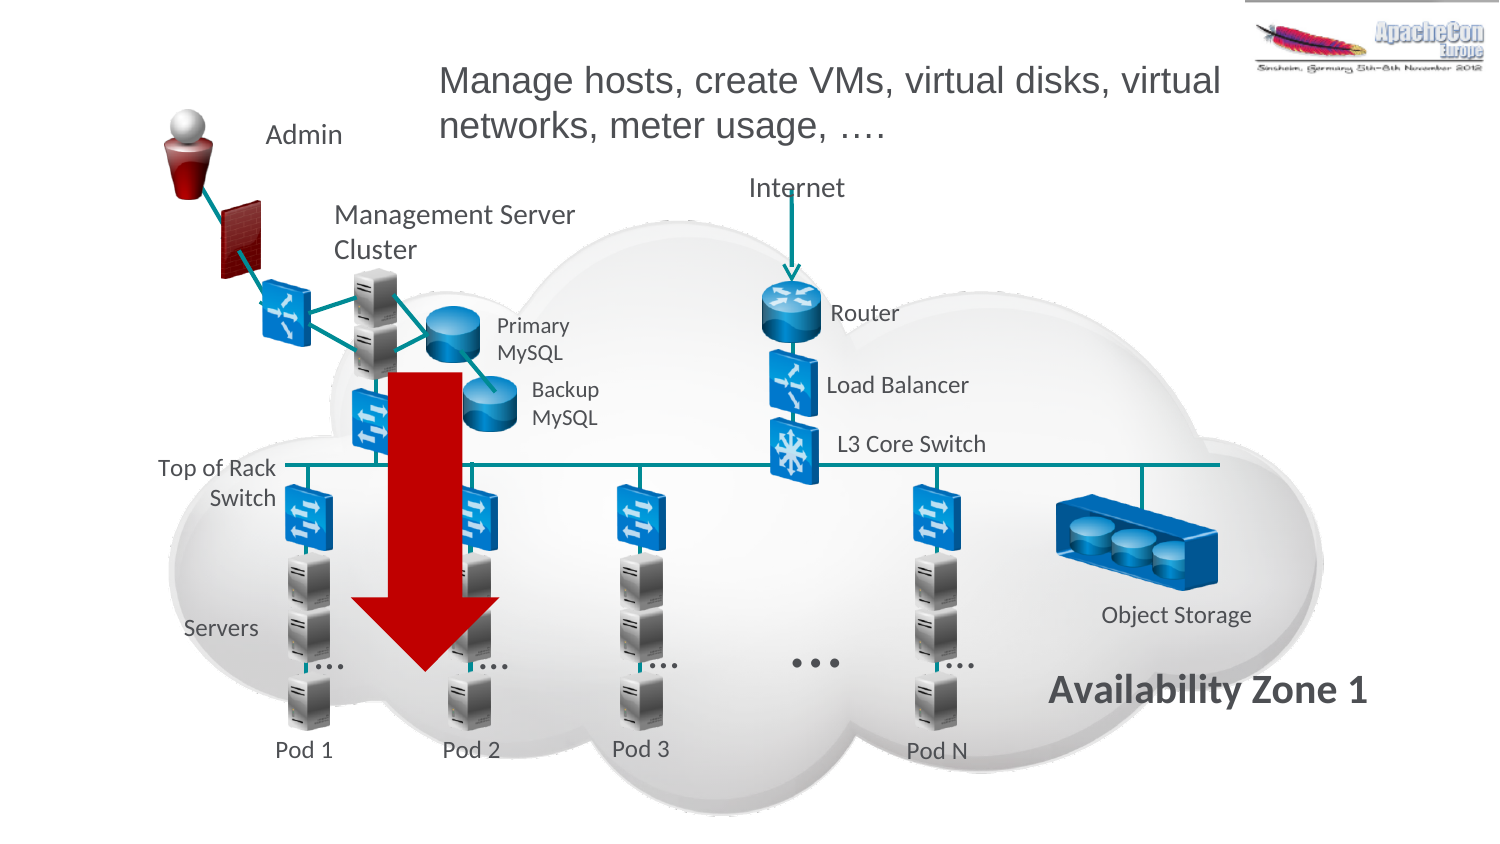

Manage hosts, create VMs, virtual disks, virtual networks, meter usage, ….
Admin
Internet
Management Server Cluster
Router
Primary MySQL
Load Balancer
Backup MySQL
L3 Core Switch
Top of Rack Switch
…
Object Storage
Servers
…
…
…
…
Availability Zone 1
Pod 3
Pod 1
Pod 2
Pod N